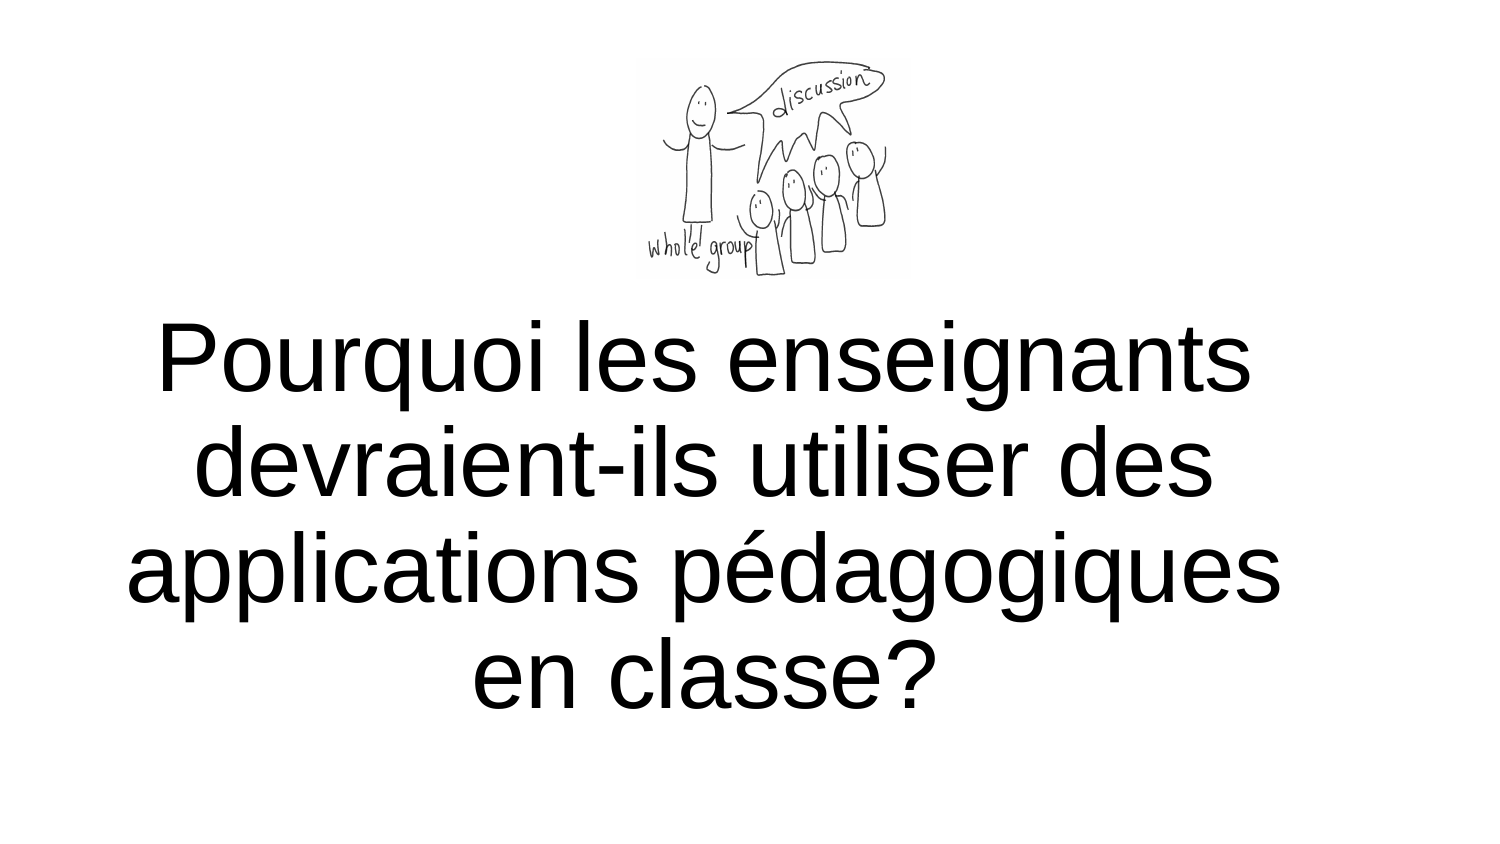

# Pourquoi les enseignants devraient-ils utiliser des applications pédagogiques en classe?